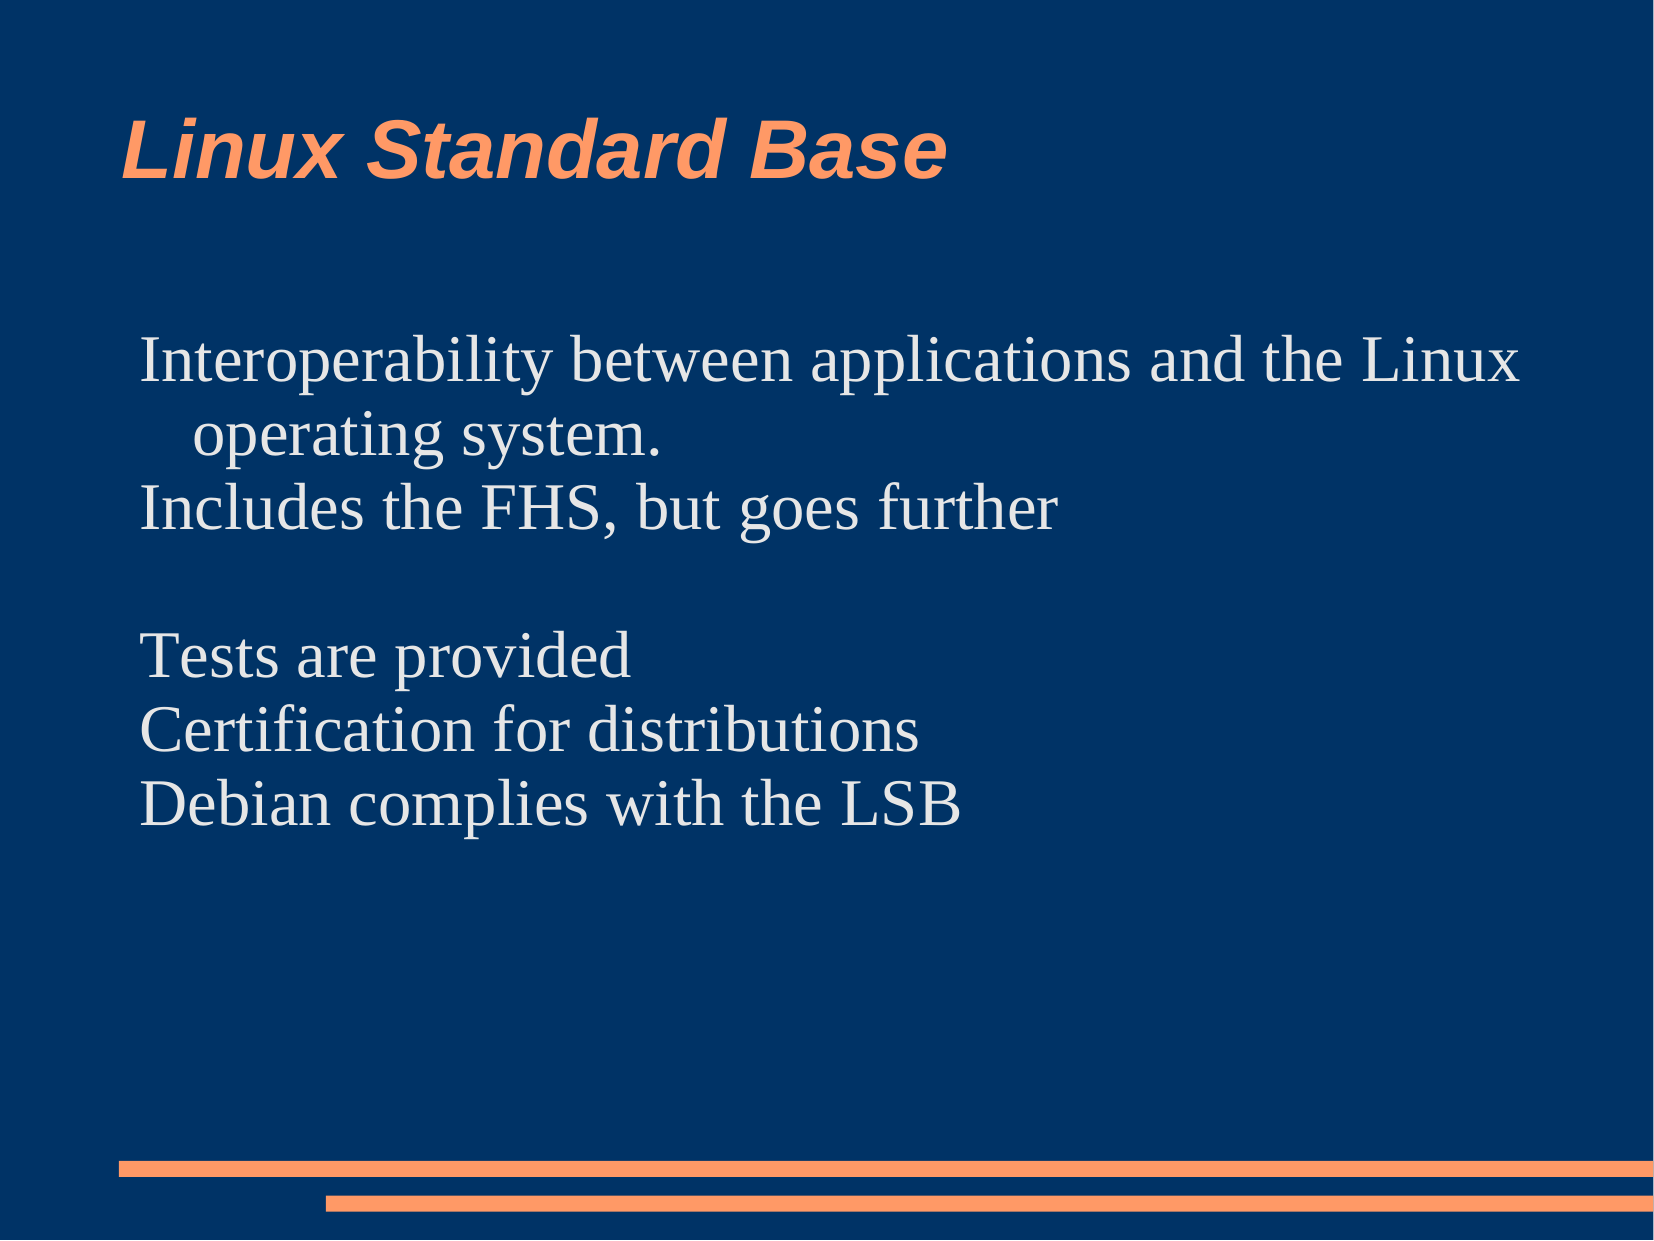

# Linux Standard Base
Interoperability between applications and the Linux operating system.
Includes the FHS, but goes further
Tests are provided
Certification for distributions
Debian complies with the LSB